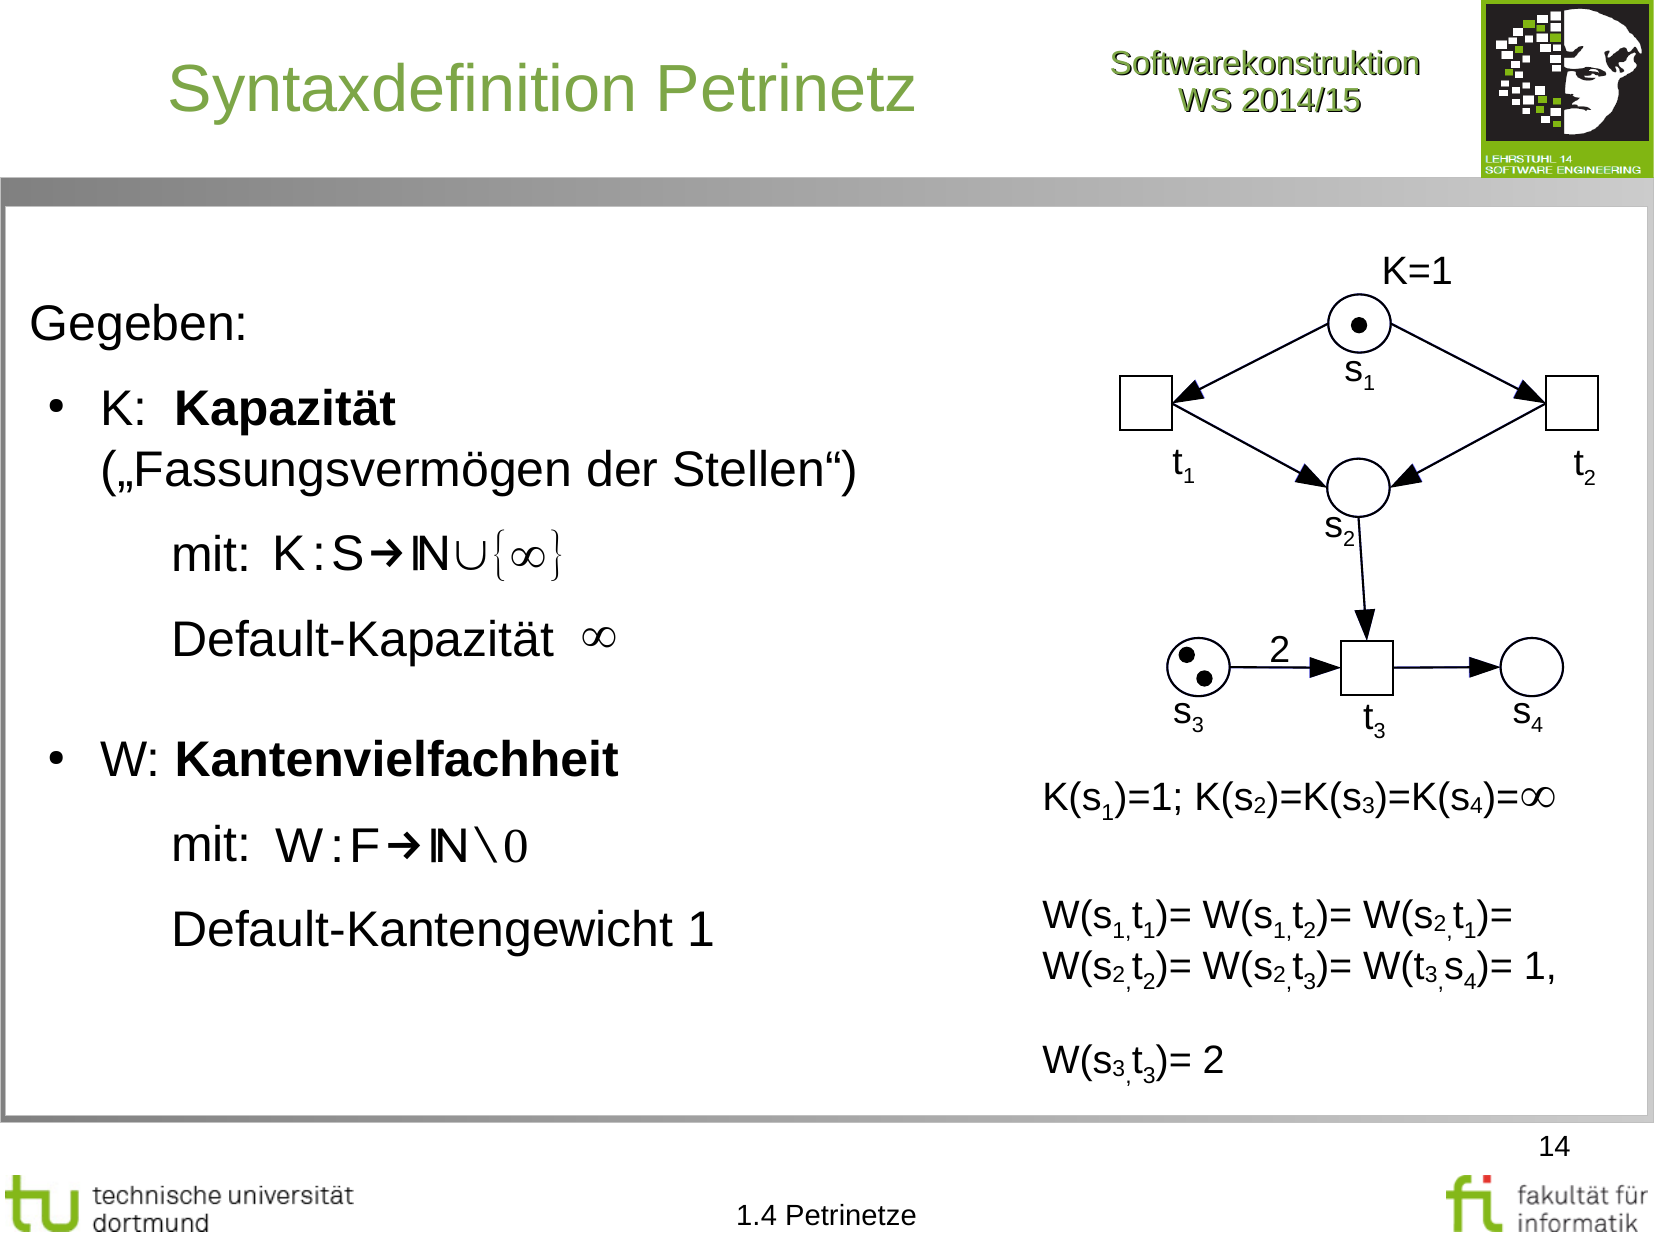

Syntaxdefinition Petrinetz
K=1
# Gegeben:
K: 	Kapazität
(„Fassungsvermögen der Stellen“)
mit:
Default-Kapazität
W: Kantenvielfachheit
mit:
Default-Kantengewicht 1
s1
t1
t2
s2
2
s3
s4
t3
K(s1)=1; K(s2)=K(s3)=K(s4)=
W(s1,t1)= W(s1,t2)= W(s2,t1)=
W(s2,t2)= W(s2,t3)= W(t3,s4)= 1,
W(s3,t3)= 2
14
1.4 Petrinetze